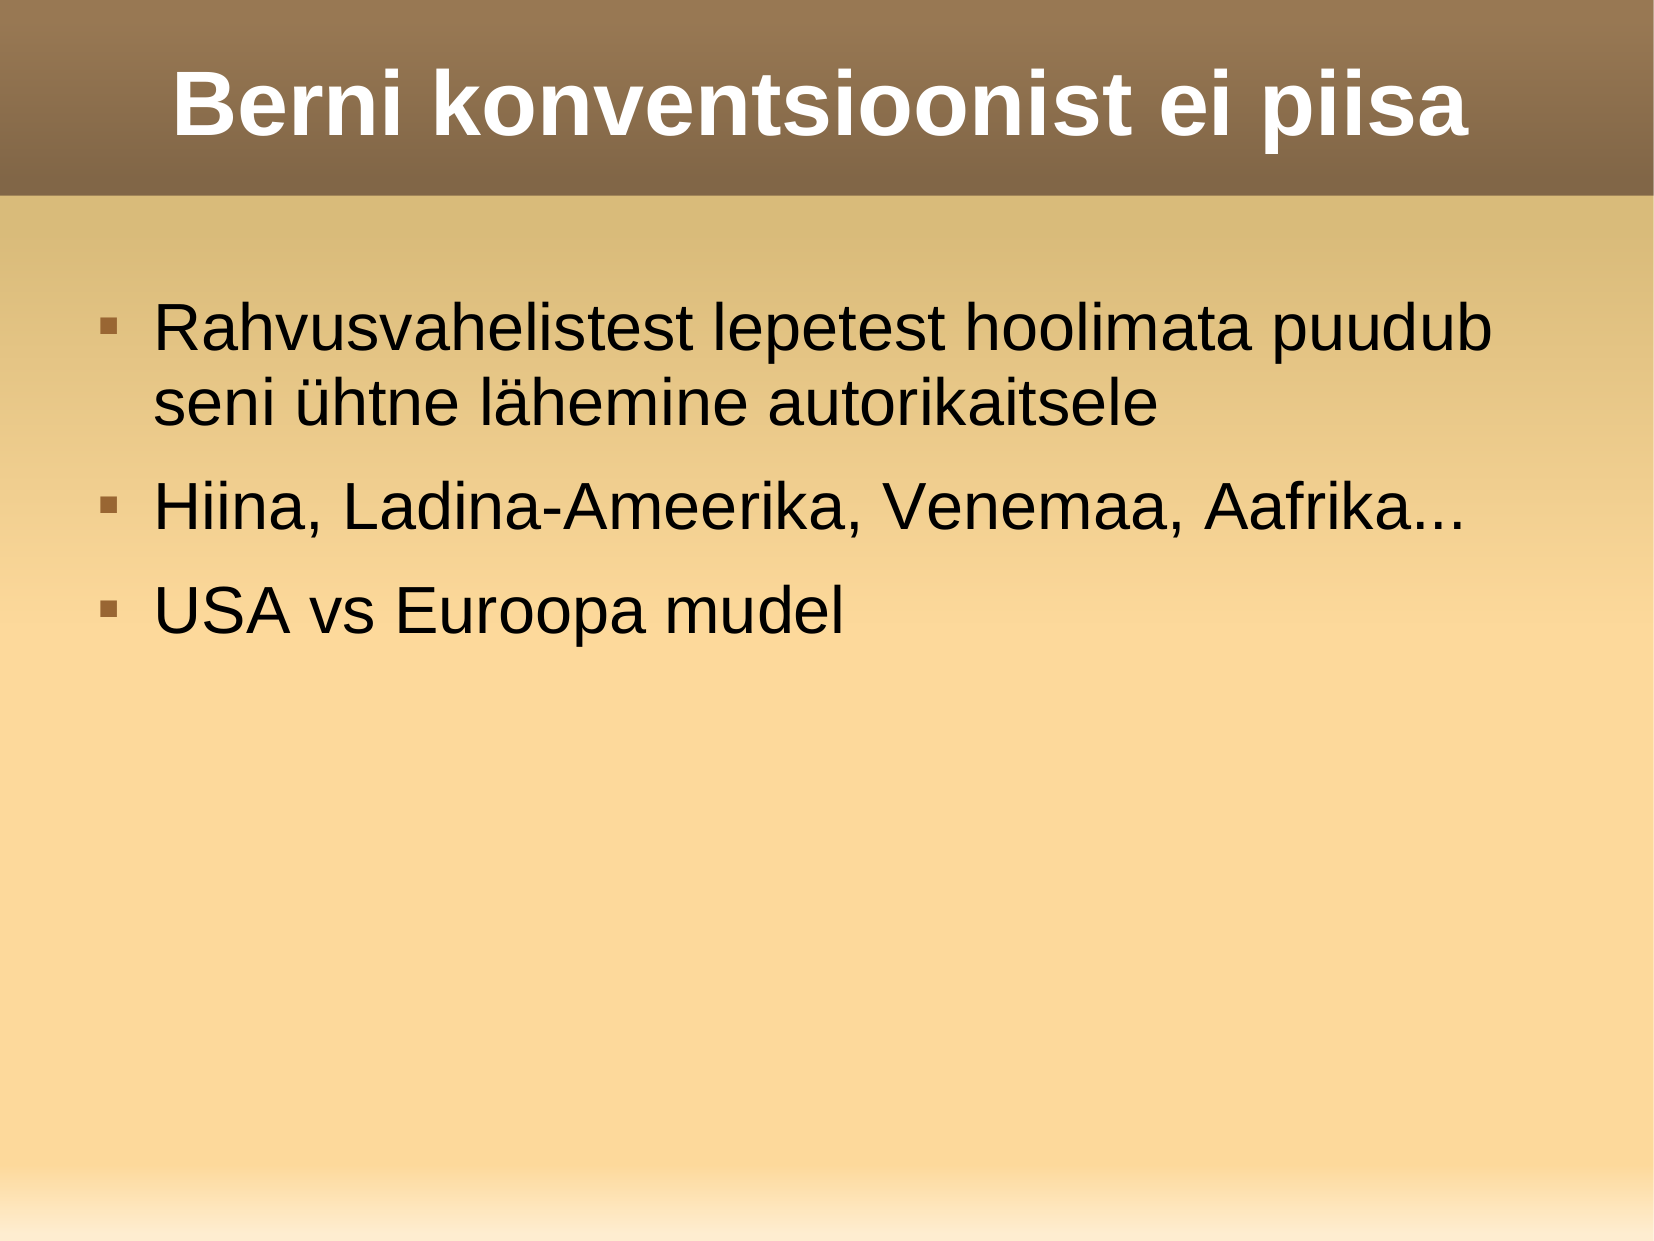

# Berni konventsioonist ei piisa
Rahvusvahelistest lepetest hoolimata puudub seni ühtne lähemine autorikaitsele
Hiina, Ladina-Ameerika, Venemaa, Aafrika...
USA vs Euroopa mudel